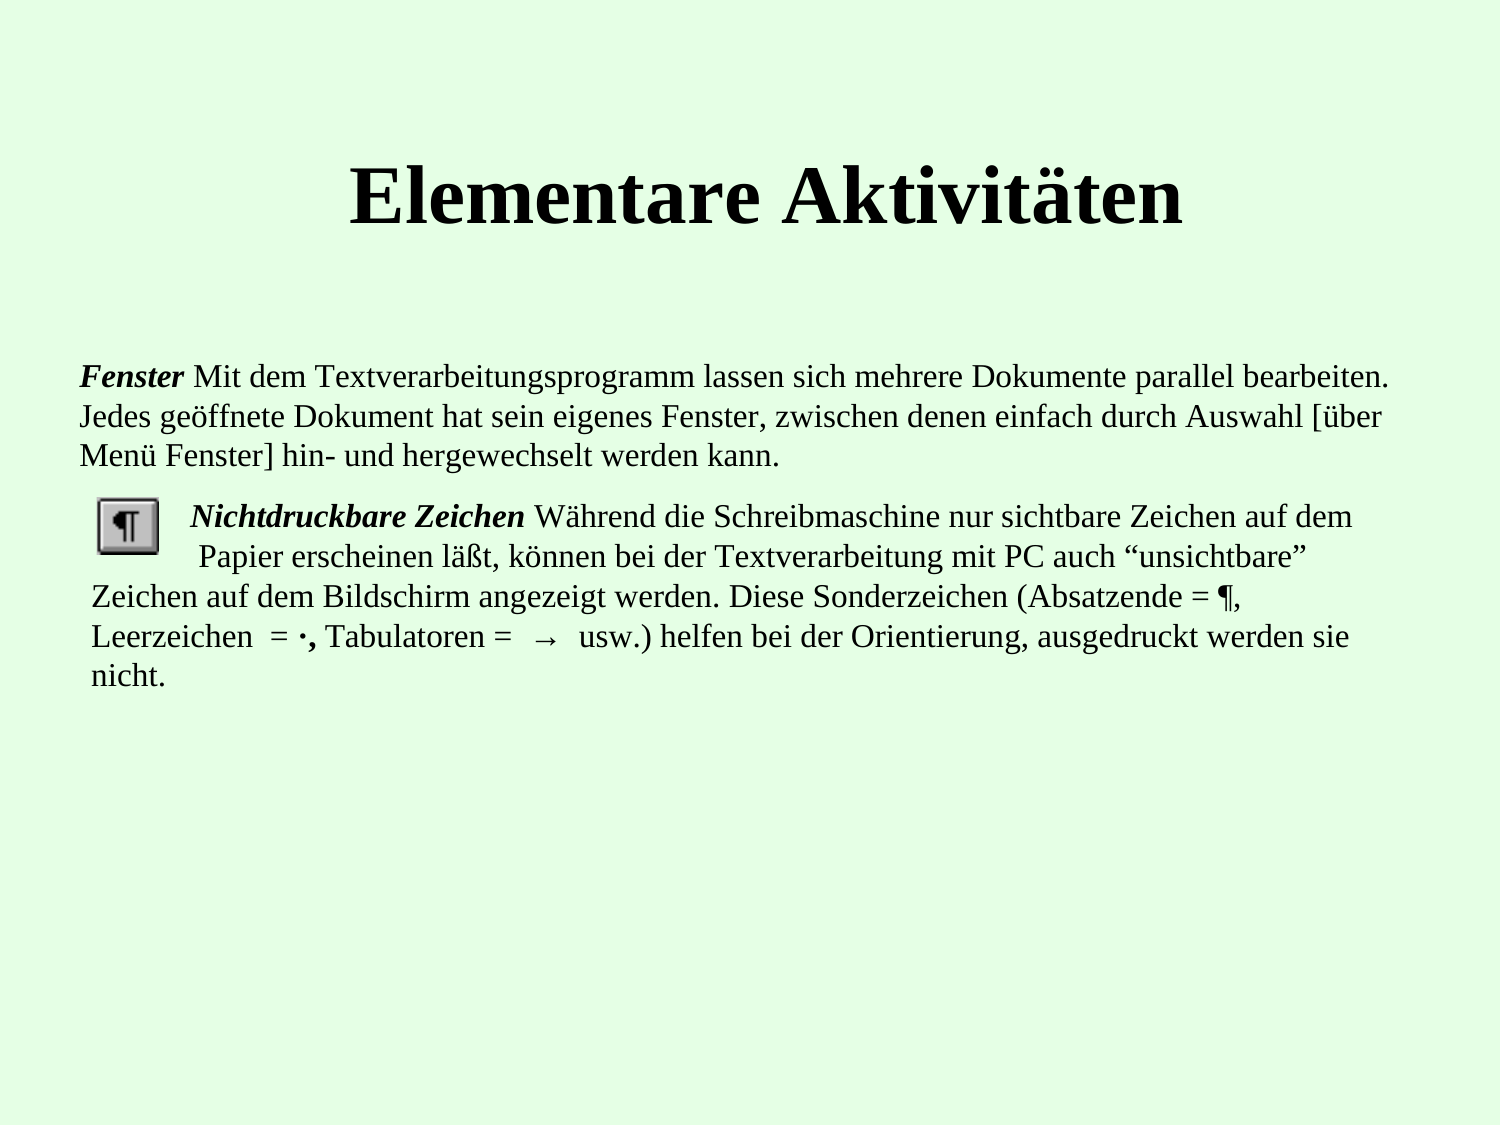

# Elementare Aktivitäten
Fenster Mit dem Textverarbeitungsprogramm lassen sich mehrere Dokumente parallel bearbeiten. Jedes geöffnete Dokument hat sein eigenes Fenster, zwischen denen einfach durch Auswahl [über Menü Fenster] hin- und hergewechselt werden kann.
 Nichtdruckbare Zeichen Während die Schreibmaschine nur sichtbare Zeichen auf dem Papier erscheinen läßt, können bei der Textverarbeitung mit PC auch “unsichtbare” Zeichen auf dem Bildschirm angezeigt werden. Diese Sonderzeichen (Absatzende = ¶, Leerzeichen = ·, Tabulatoren = → usw.) helfen bei der Orientierung, ausgedruckt werden sie nicht.